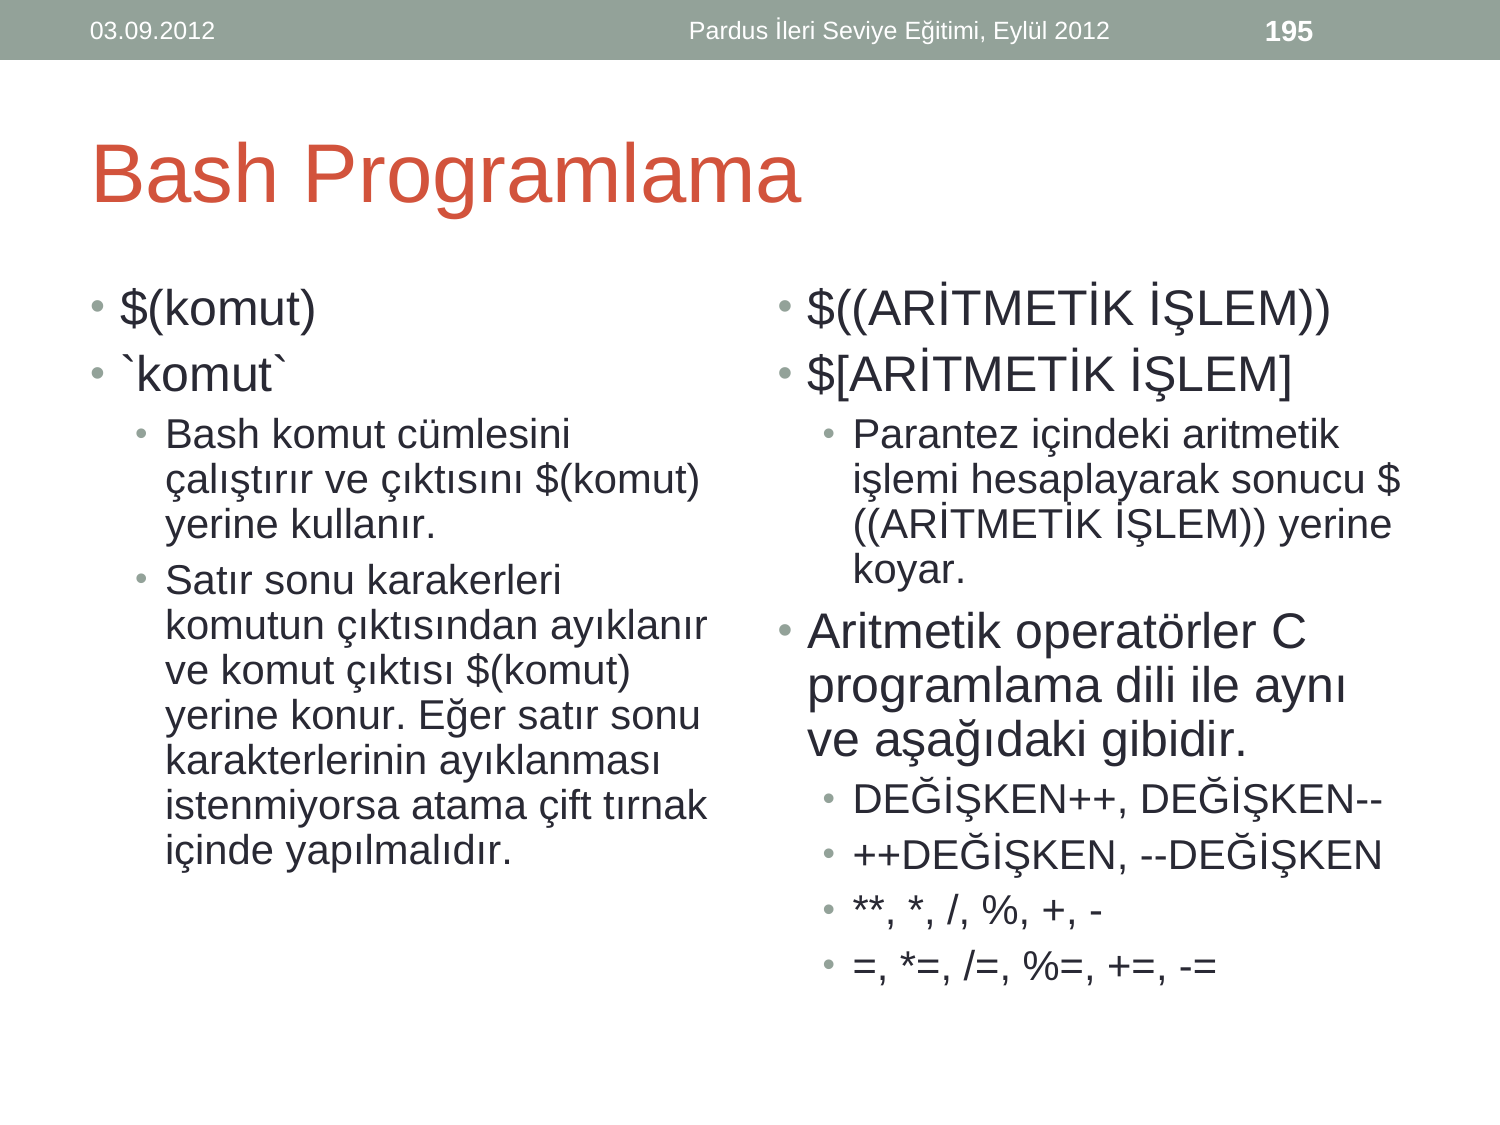

03.09.2012
Pardus İleri Seviye Eğitimi, Eylül 2012
# Bash Programlama
$(komut)
`komut`
Bash komut cümlesini çalıştırır ve çıktısını $(komut) yerine kullanır.
Satır sonu karakerleri komutun çıktısından ayıklanır ve komut çıktısı $(komut) yerine konur. Eğer satır sonu karakterlerinin ayıklanması istenmiyorsa atama çift tırnak içinde yapılmalıdır.
$((ARİTMETİK İŞLEM))
$[ARİTMETİK İŞLEM]
Parantez içindeki aritmetik işlemi hesaplayarak sonucu $((ARİTMETİK İŞLEM)) yerine koyar.
Aritmetik operatörler C programlama dili ile aynı ve aşağıdaki gibidir.
DEĞİŞKEN++, DEĞİŞKEN--
++DEĞİŞKEN, --DEĞİŞKEN
**, *, /, %, +, -
=, *=, /=, %=, +=, -=